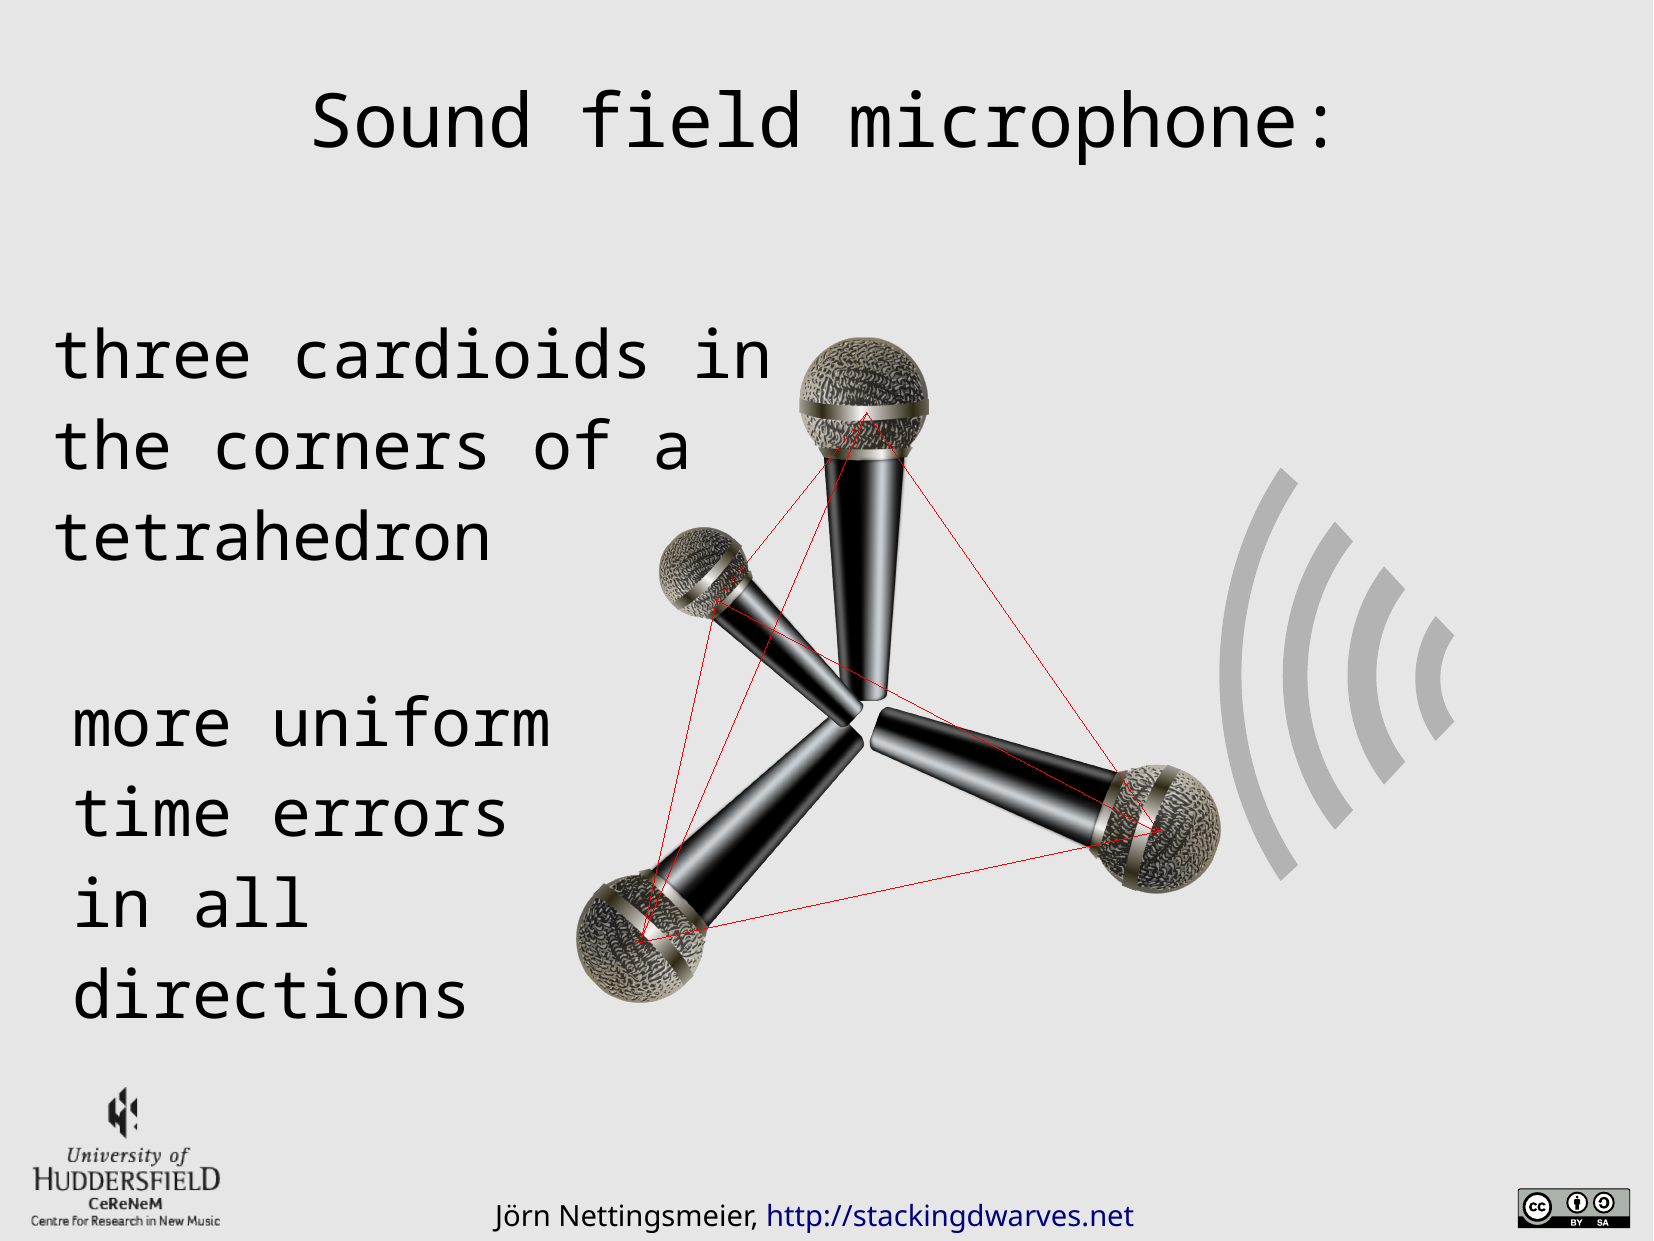

# Sound field microphone:
three cardioids in the corners of a tetrahedron
more uniform time errors in all directions